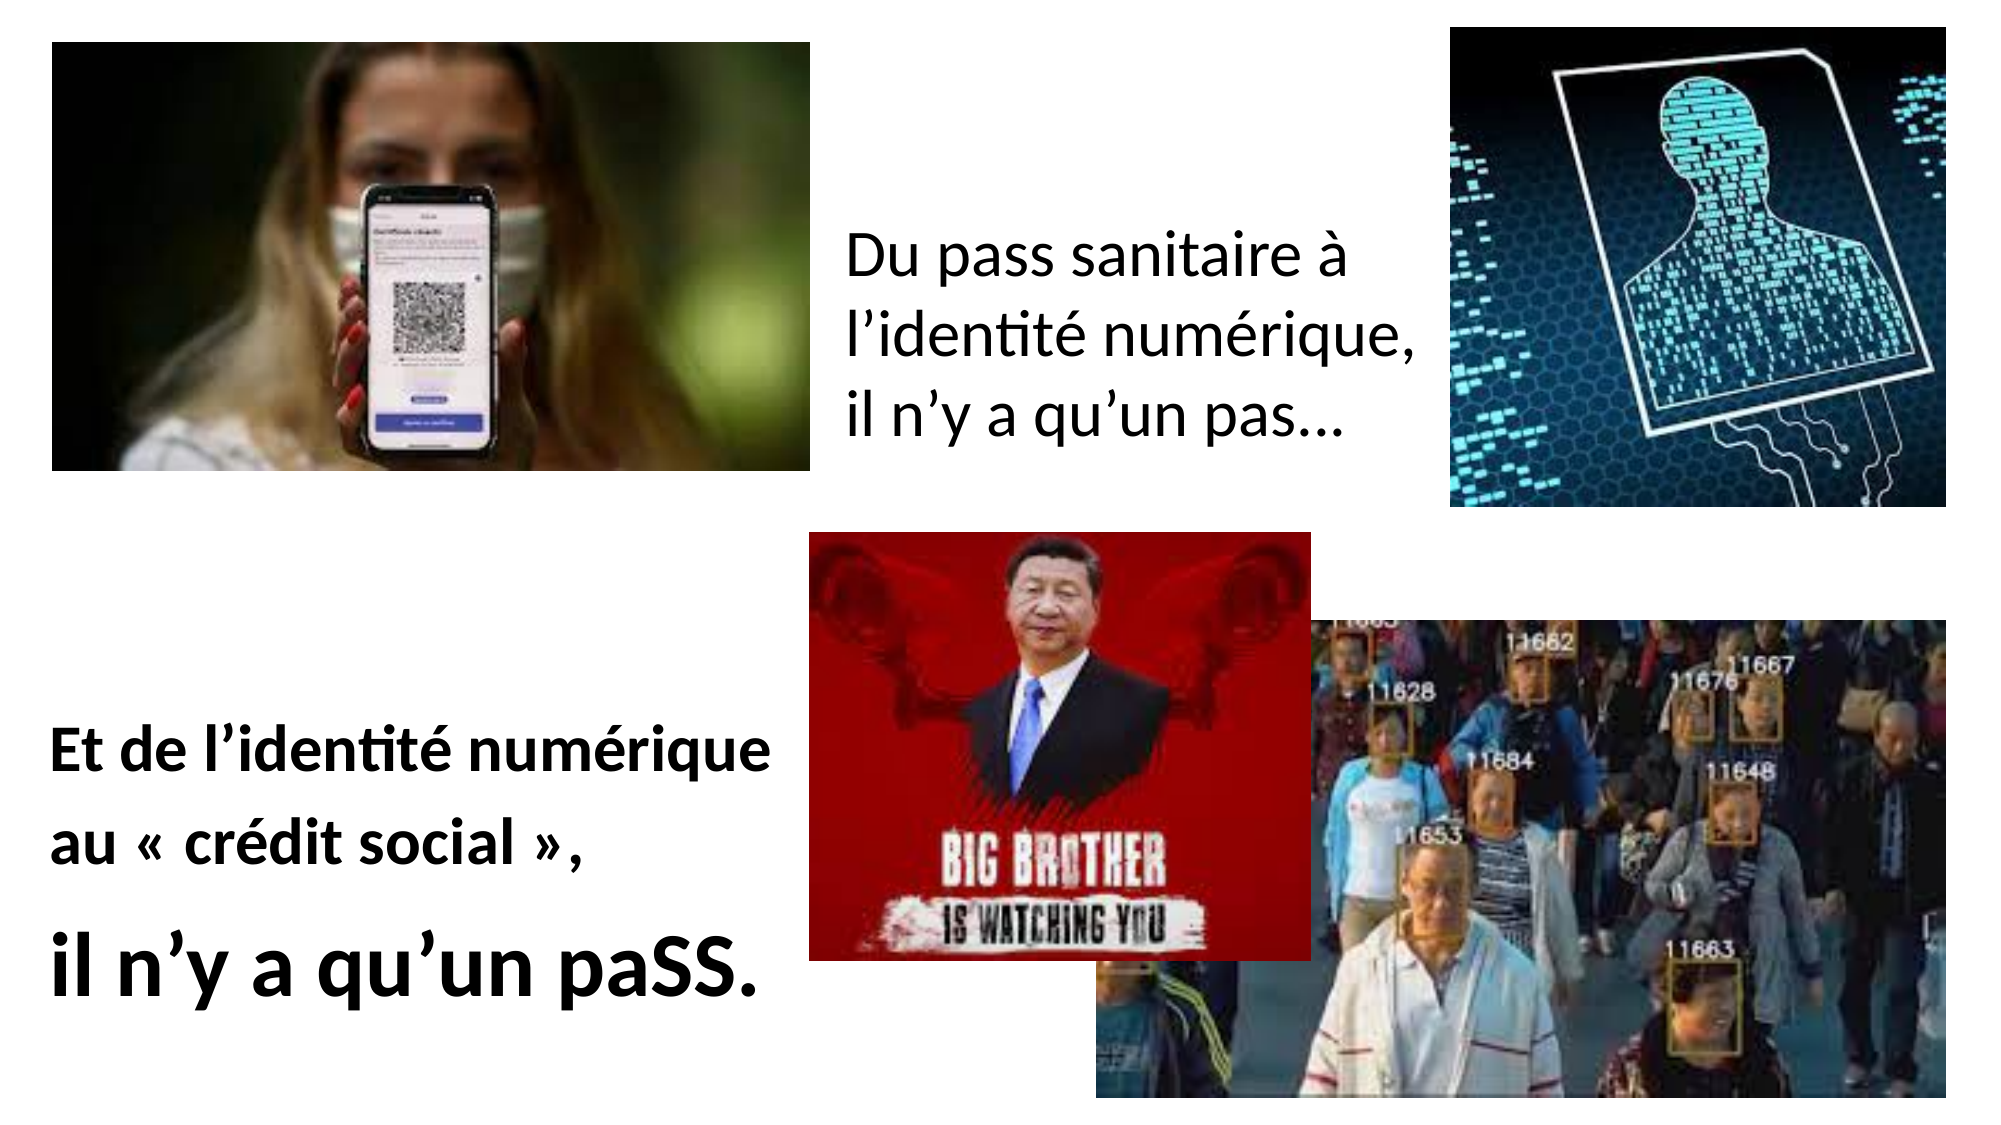

Du pass sanitaire à l’identité numérique, il n’y a qu’un pas...
# Et de l’identité numérique
au « crédit social »,
il n’y a qu’un paSS.